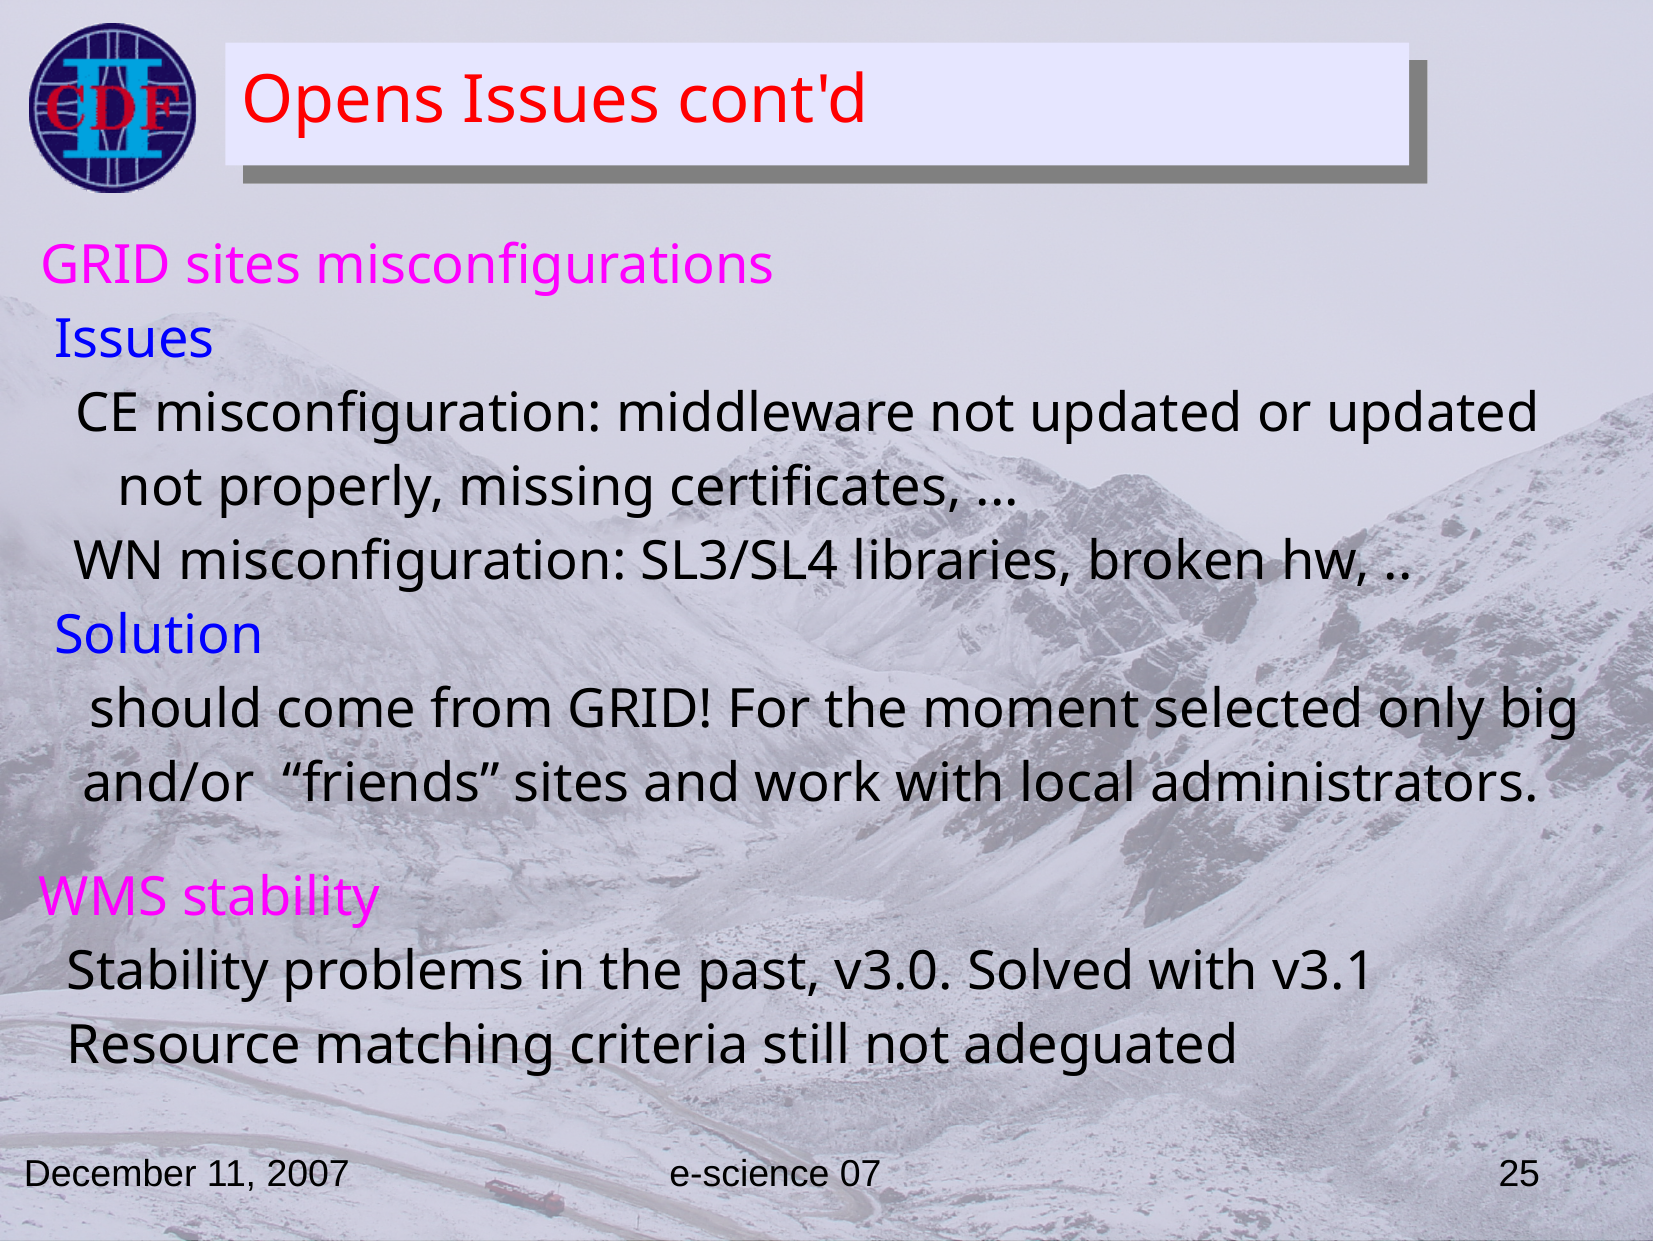

Opens Issues cont'd
GRID sites misconfigurations
 Issues
CE misconfiguration: middleware not updated or updated
 not properly, missing certificates, ...
WN misconfiguration: SL3/SL4 libraries, broken hw, ..
 Solution
 should come from GRID! For the moment selected only big
 and/or “friends” sites and work with local administrators.
WMS stability
 Stability problems in the past, v3.0. Solved with v3.1
 Resource matching criteria still not adeguated
December 11, 2007
25
e-science 07
December 11, 2007